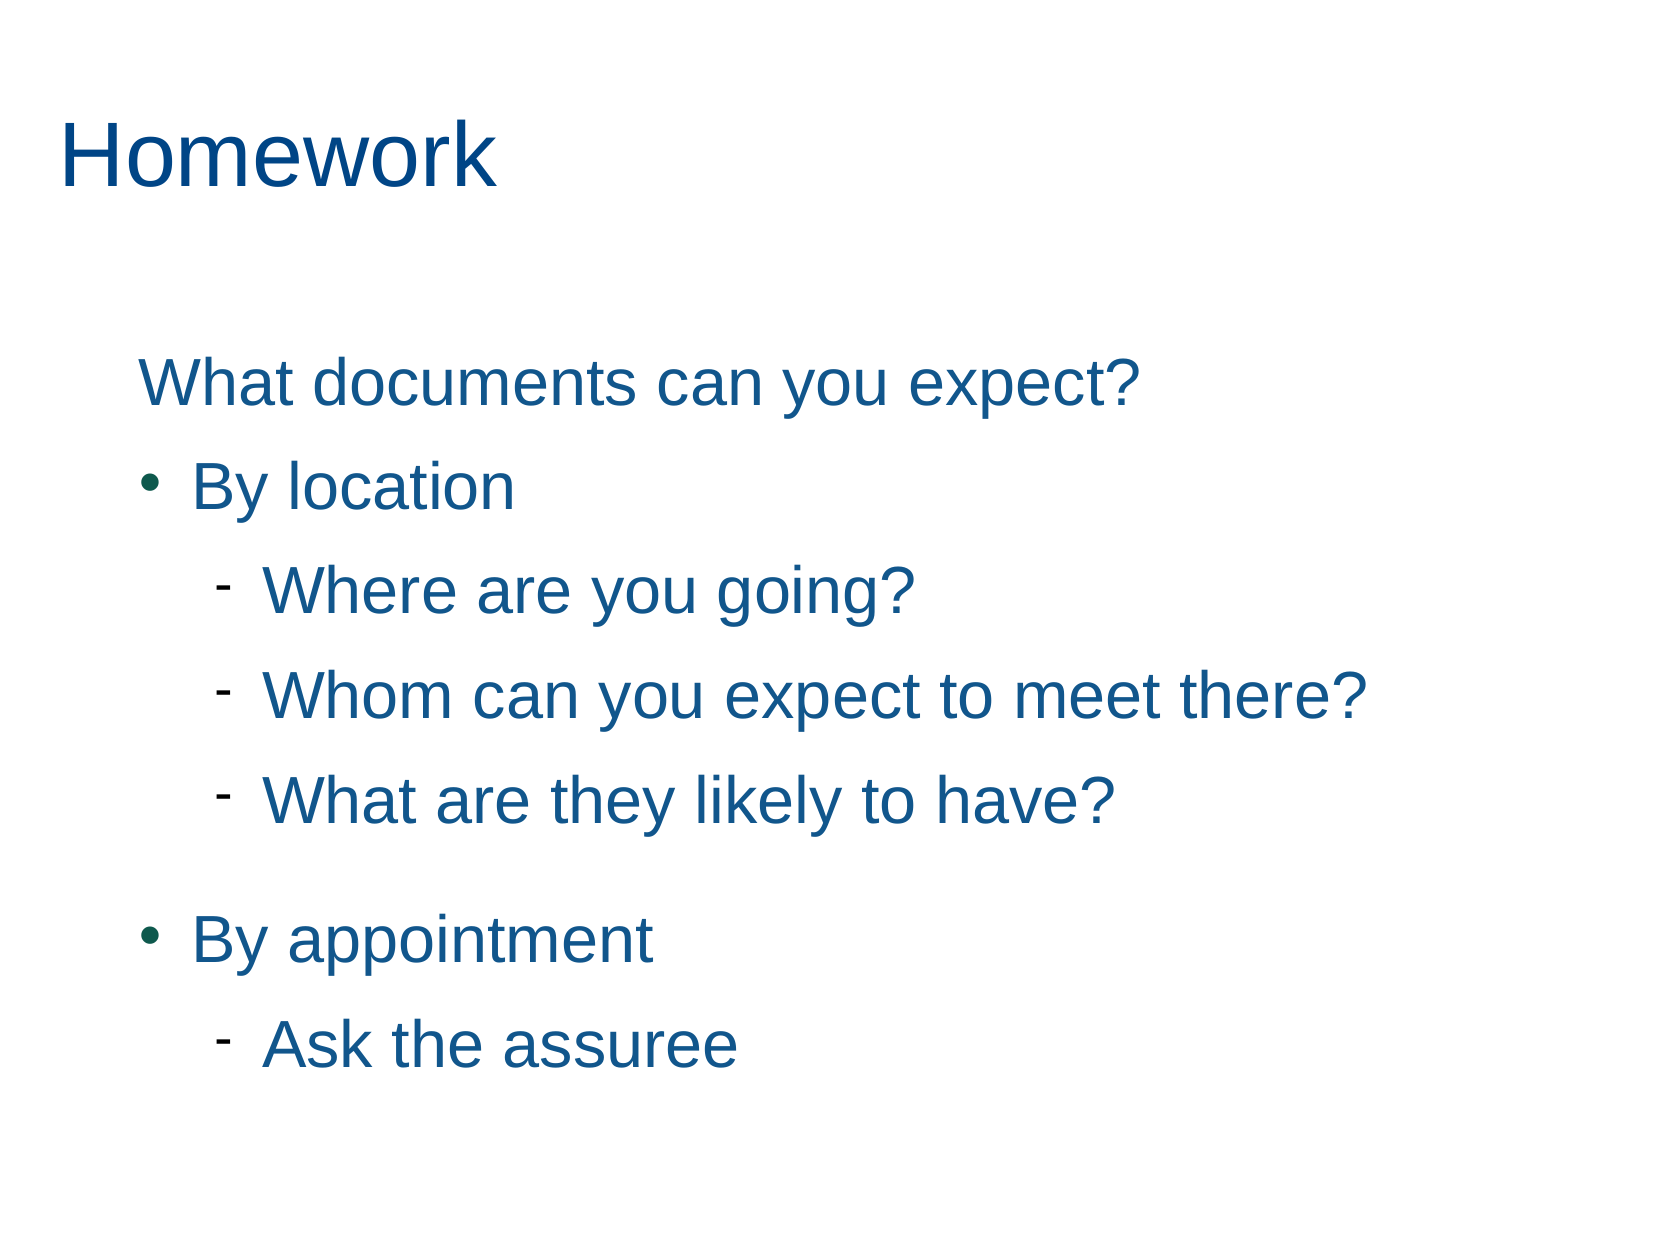

# Homework
What documents can you expect?
By location
Where are you going?
Whom can you expect to meet there?
What are they likely to have?
By appointment
Ask the assuree